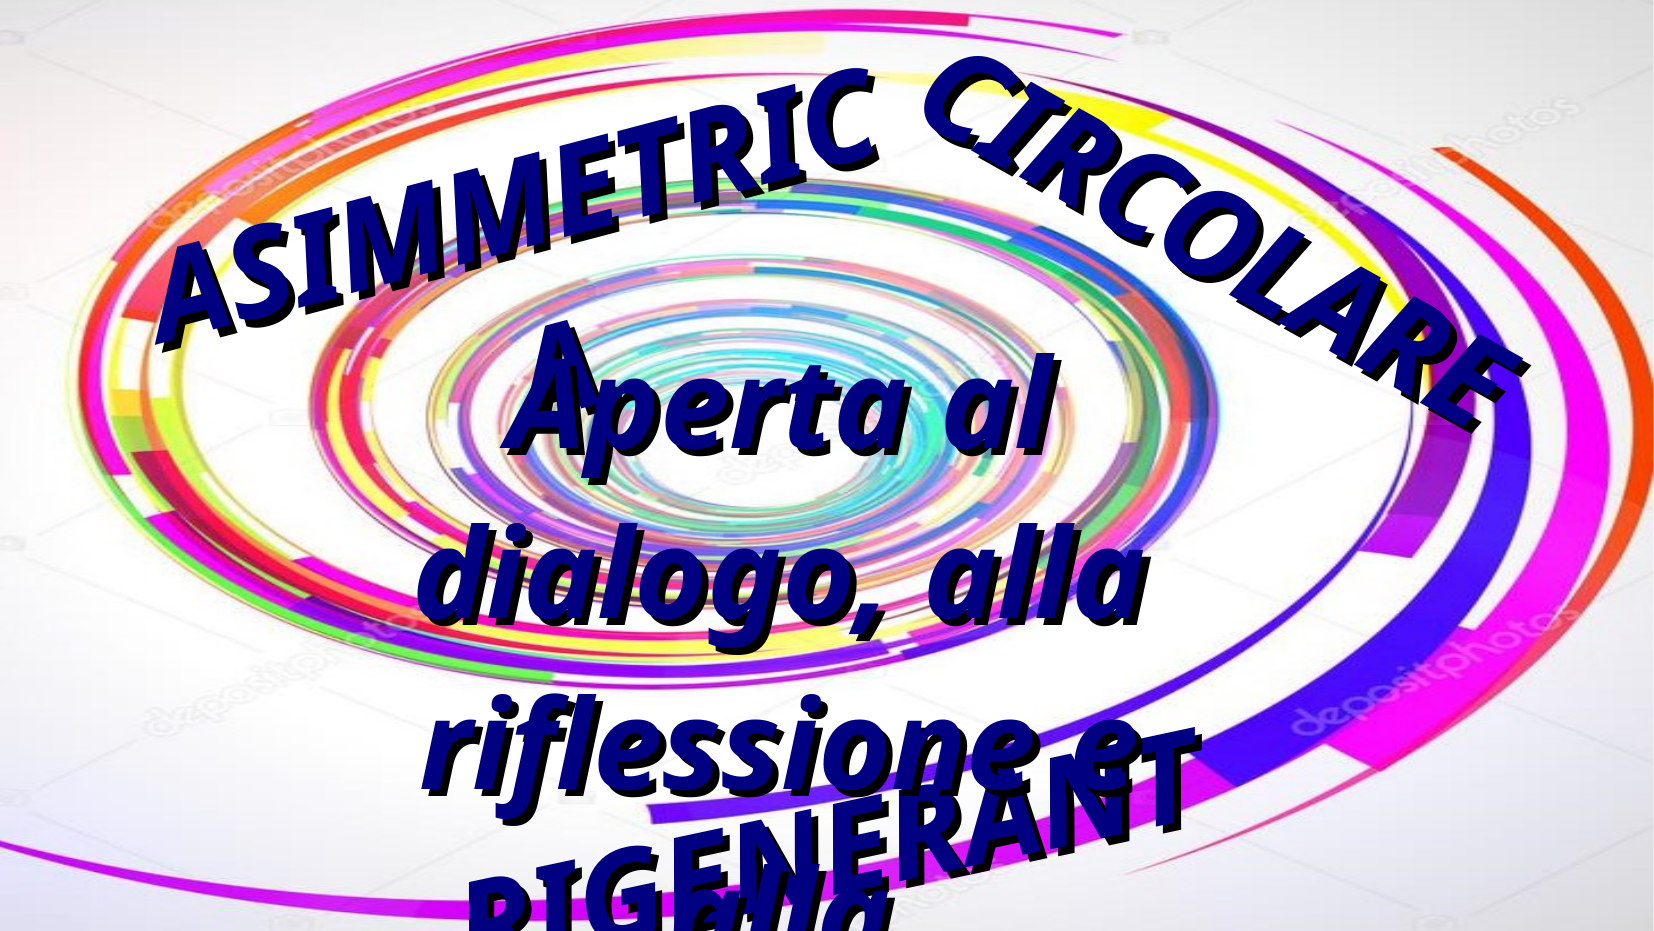

ASIMMETRICA
CIRCOLARE
Aperta al dialogo, alla riflessione e alla condivisione
RIGENERANTE